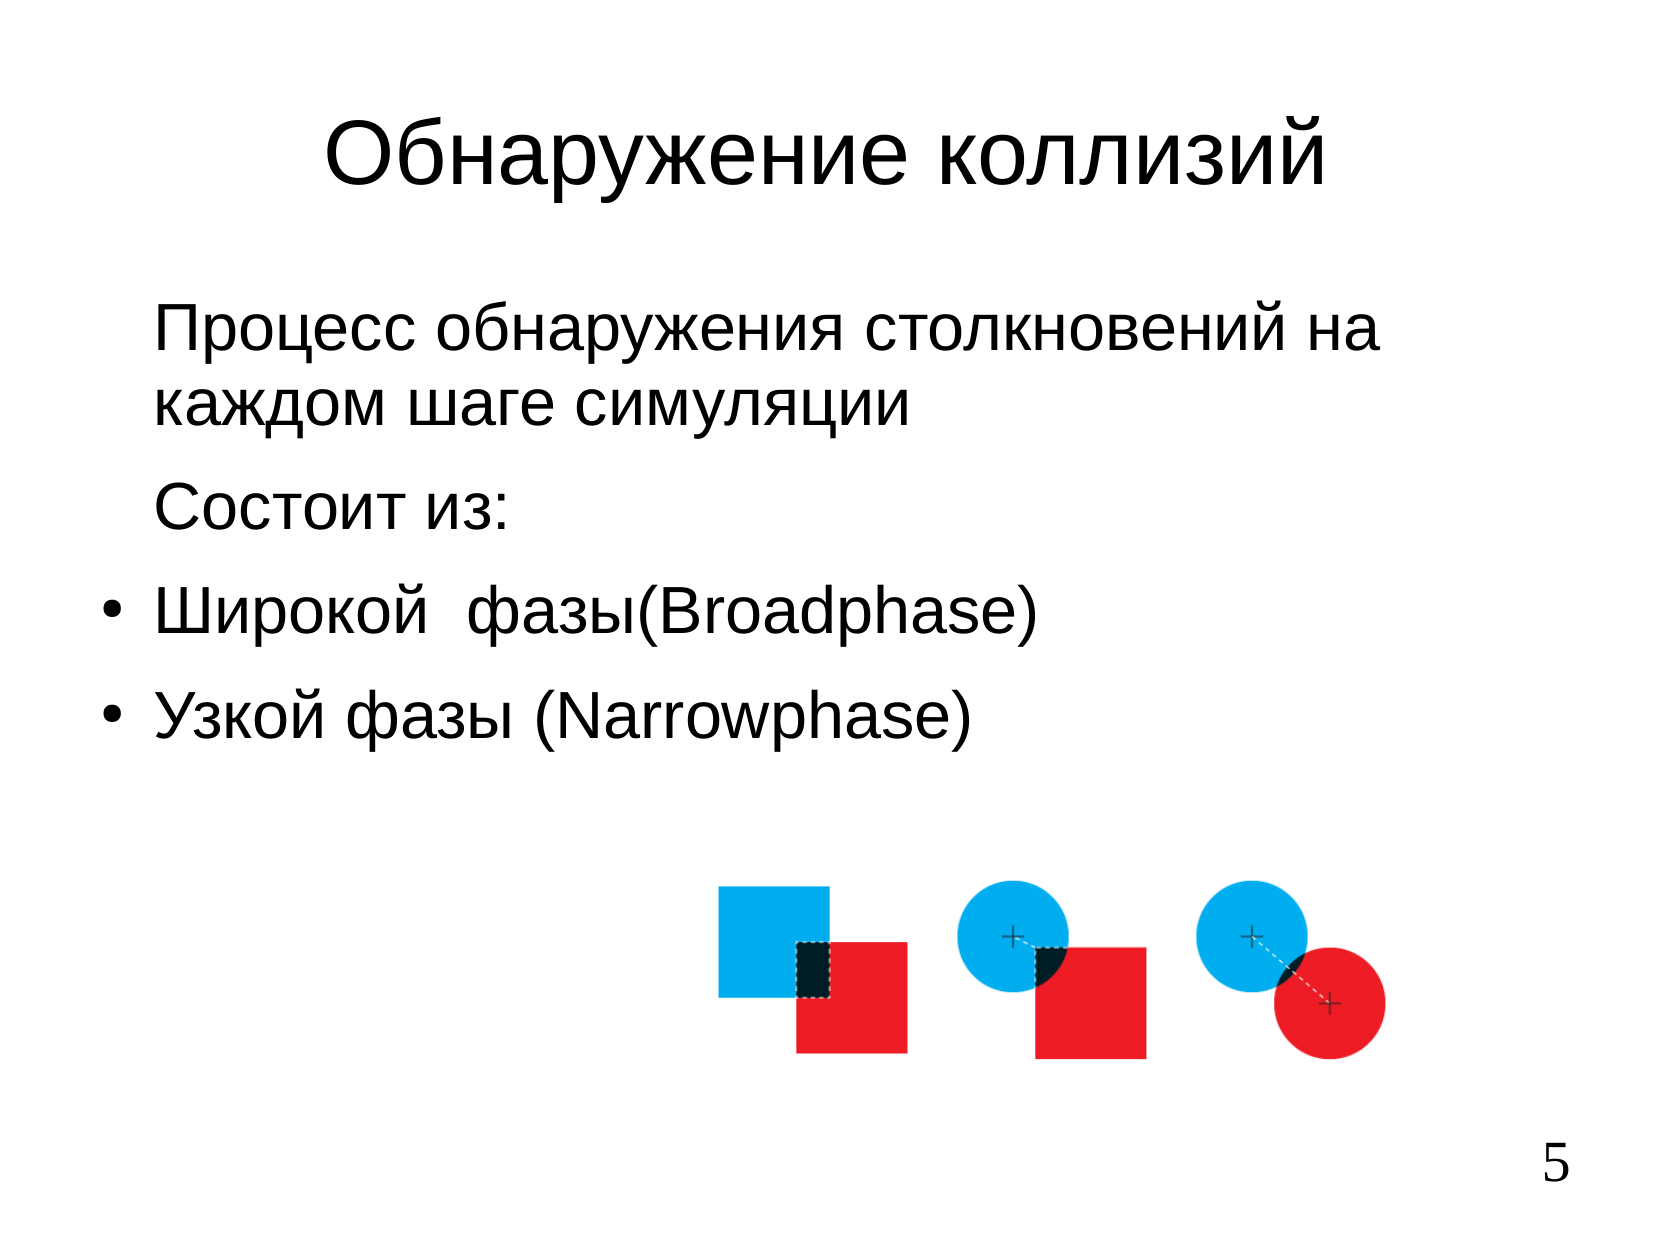

# Обнаружение коллизий
Процесс обнаружения столкновений на каждом шаге симуляции
Состоит из:
Широкой фазы(Broadphase)
Узкой фазы (Narrowphase)
5